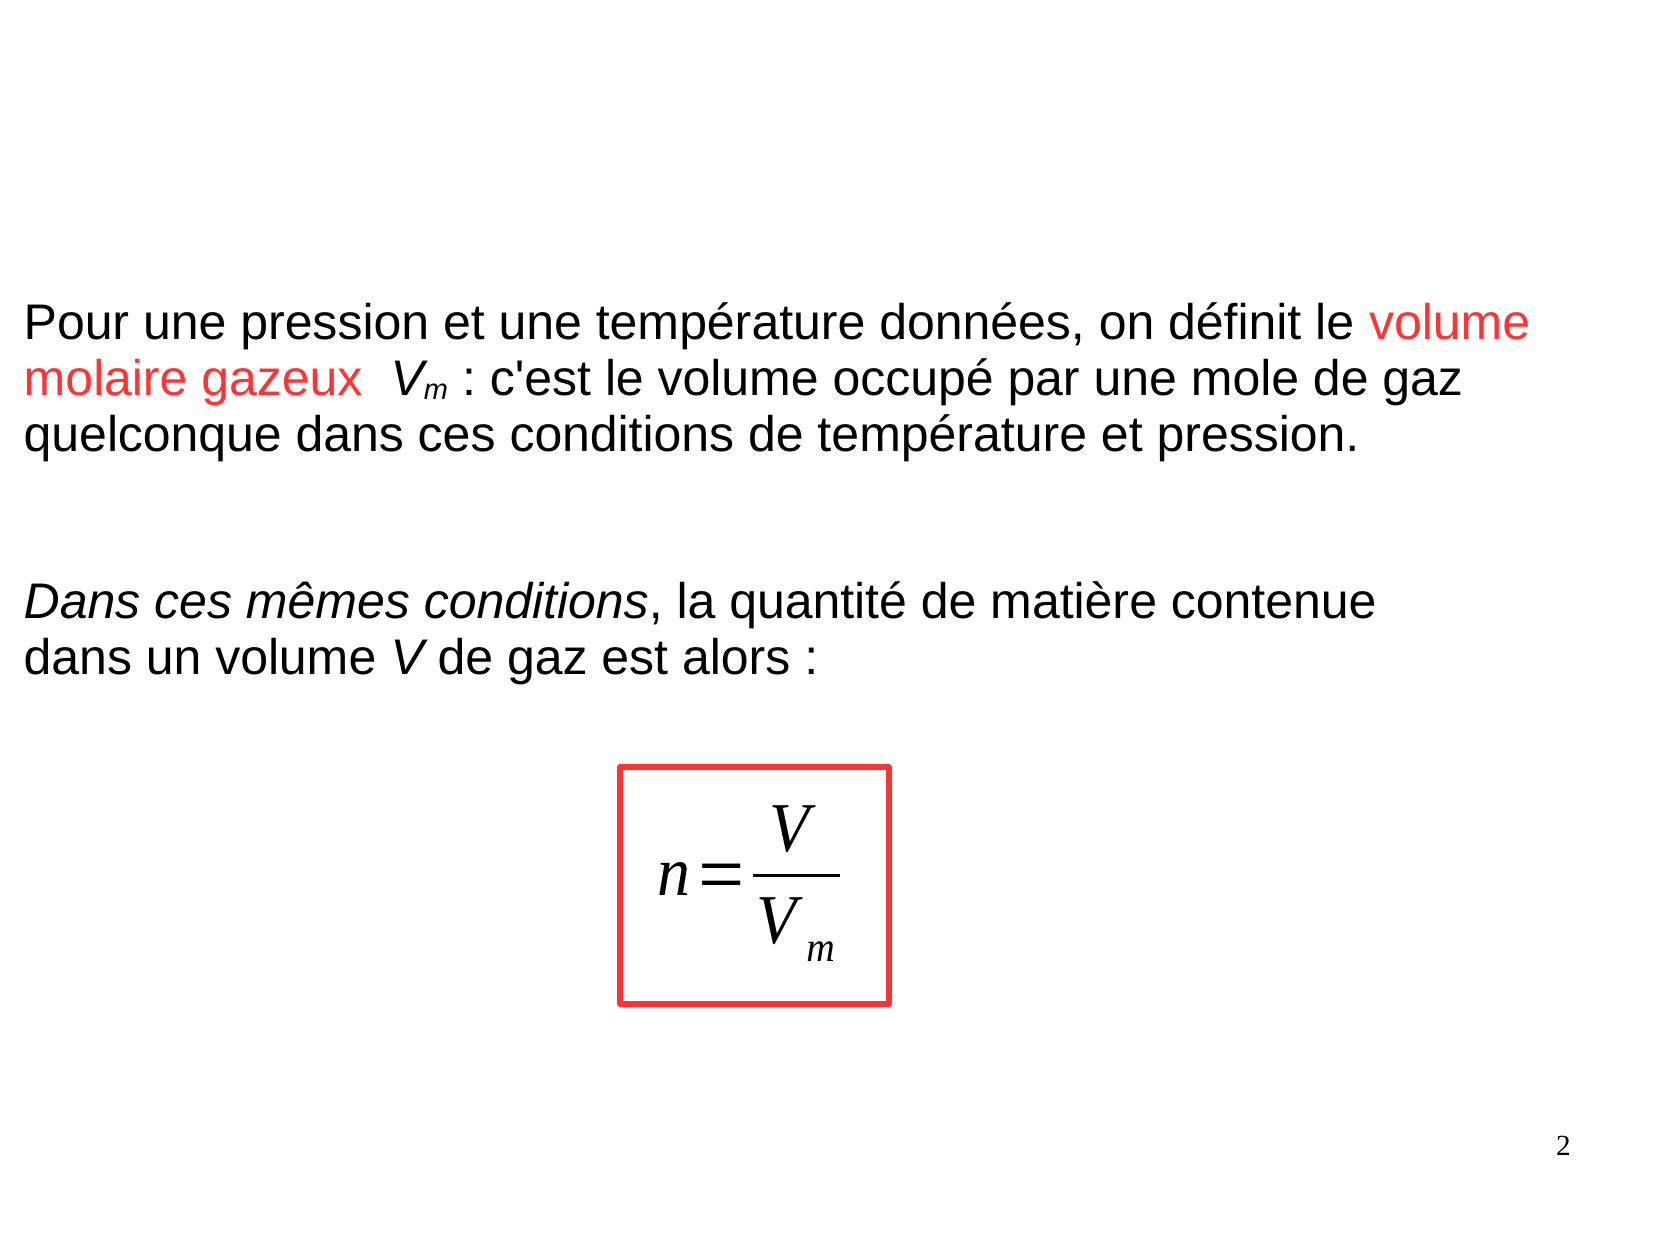

Pour une pression et une température données, on définit le volume molaire gazeux Vm : c'est le volume occupé par une mole de gaz quelconque dans ces conditions de température et pression.
Dans ces mêmes conditions, la quantité de matière contenue
dans un volume V de gaz est alors :
2